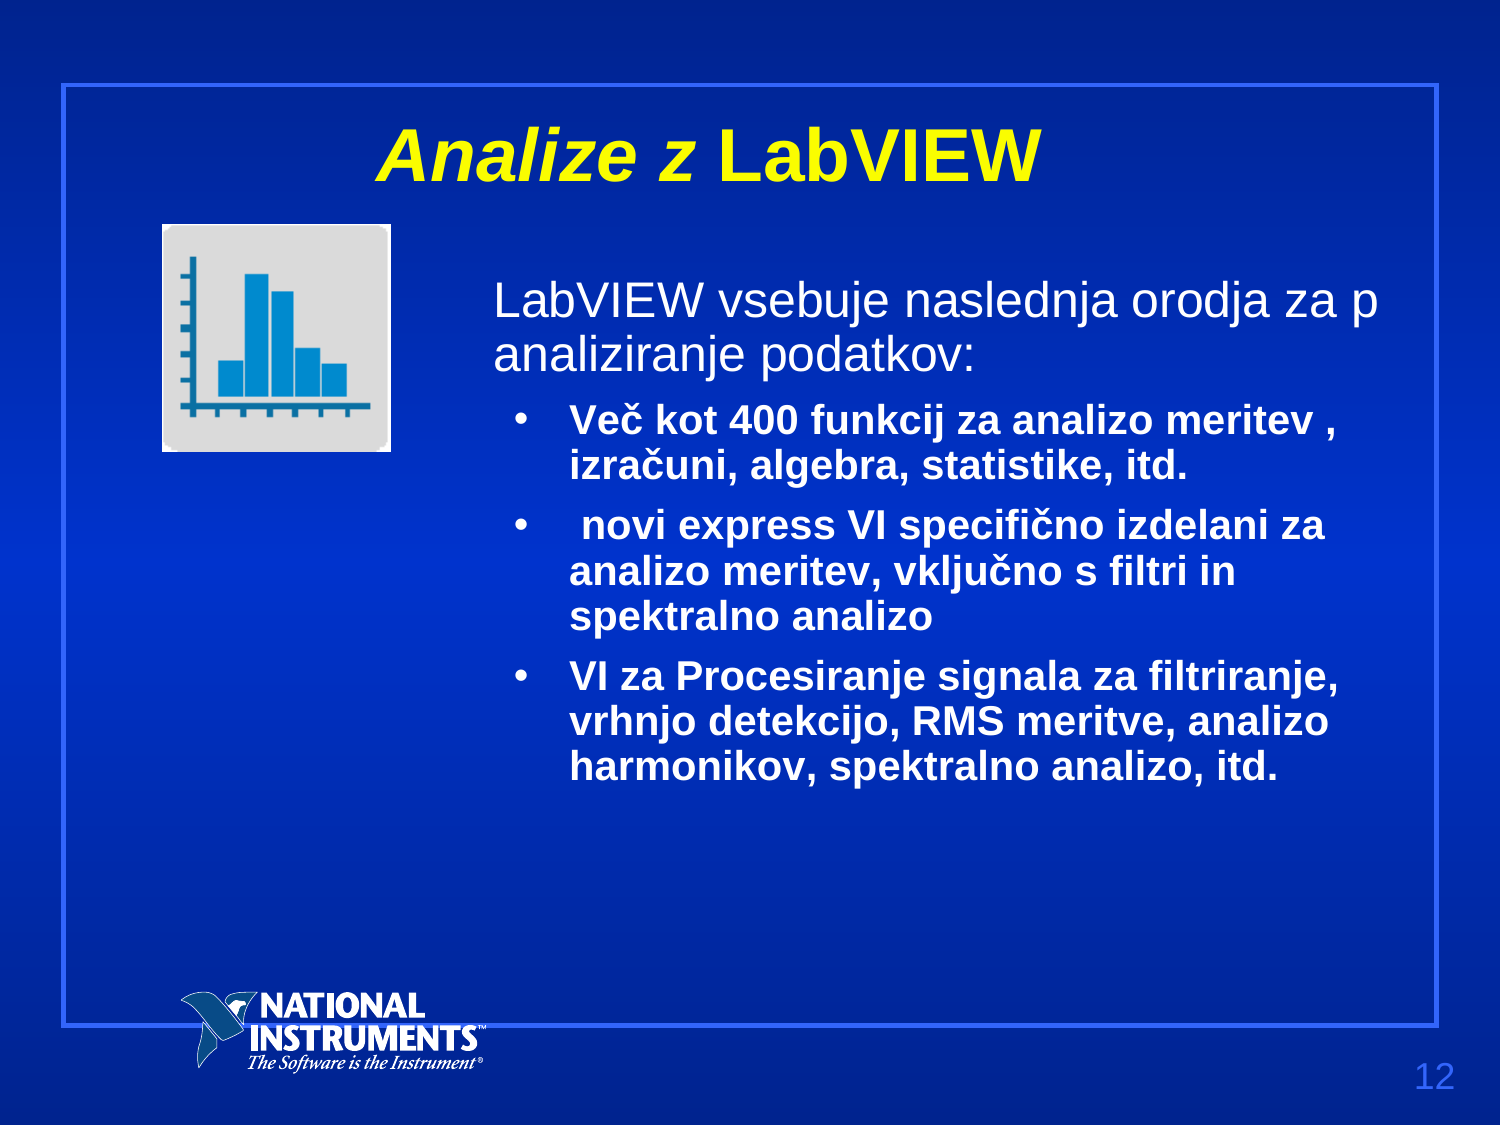

# Analize z LabVIEW
LabVIEW vsebuje naslednja orodja za p analiziranje podatkov:
Več kot 400 funkcij za analizo meritev , izračuni, algebra, statistike, itd.
 novi express VI specifično izdelani za analizo meritev, vključno s filtri in spektralno analizo
VI za Procesiranje signala za filtriranje, vrhnjo detekcijo, RMS meritve, analizo harmonikov, spektralno analizo, itd.